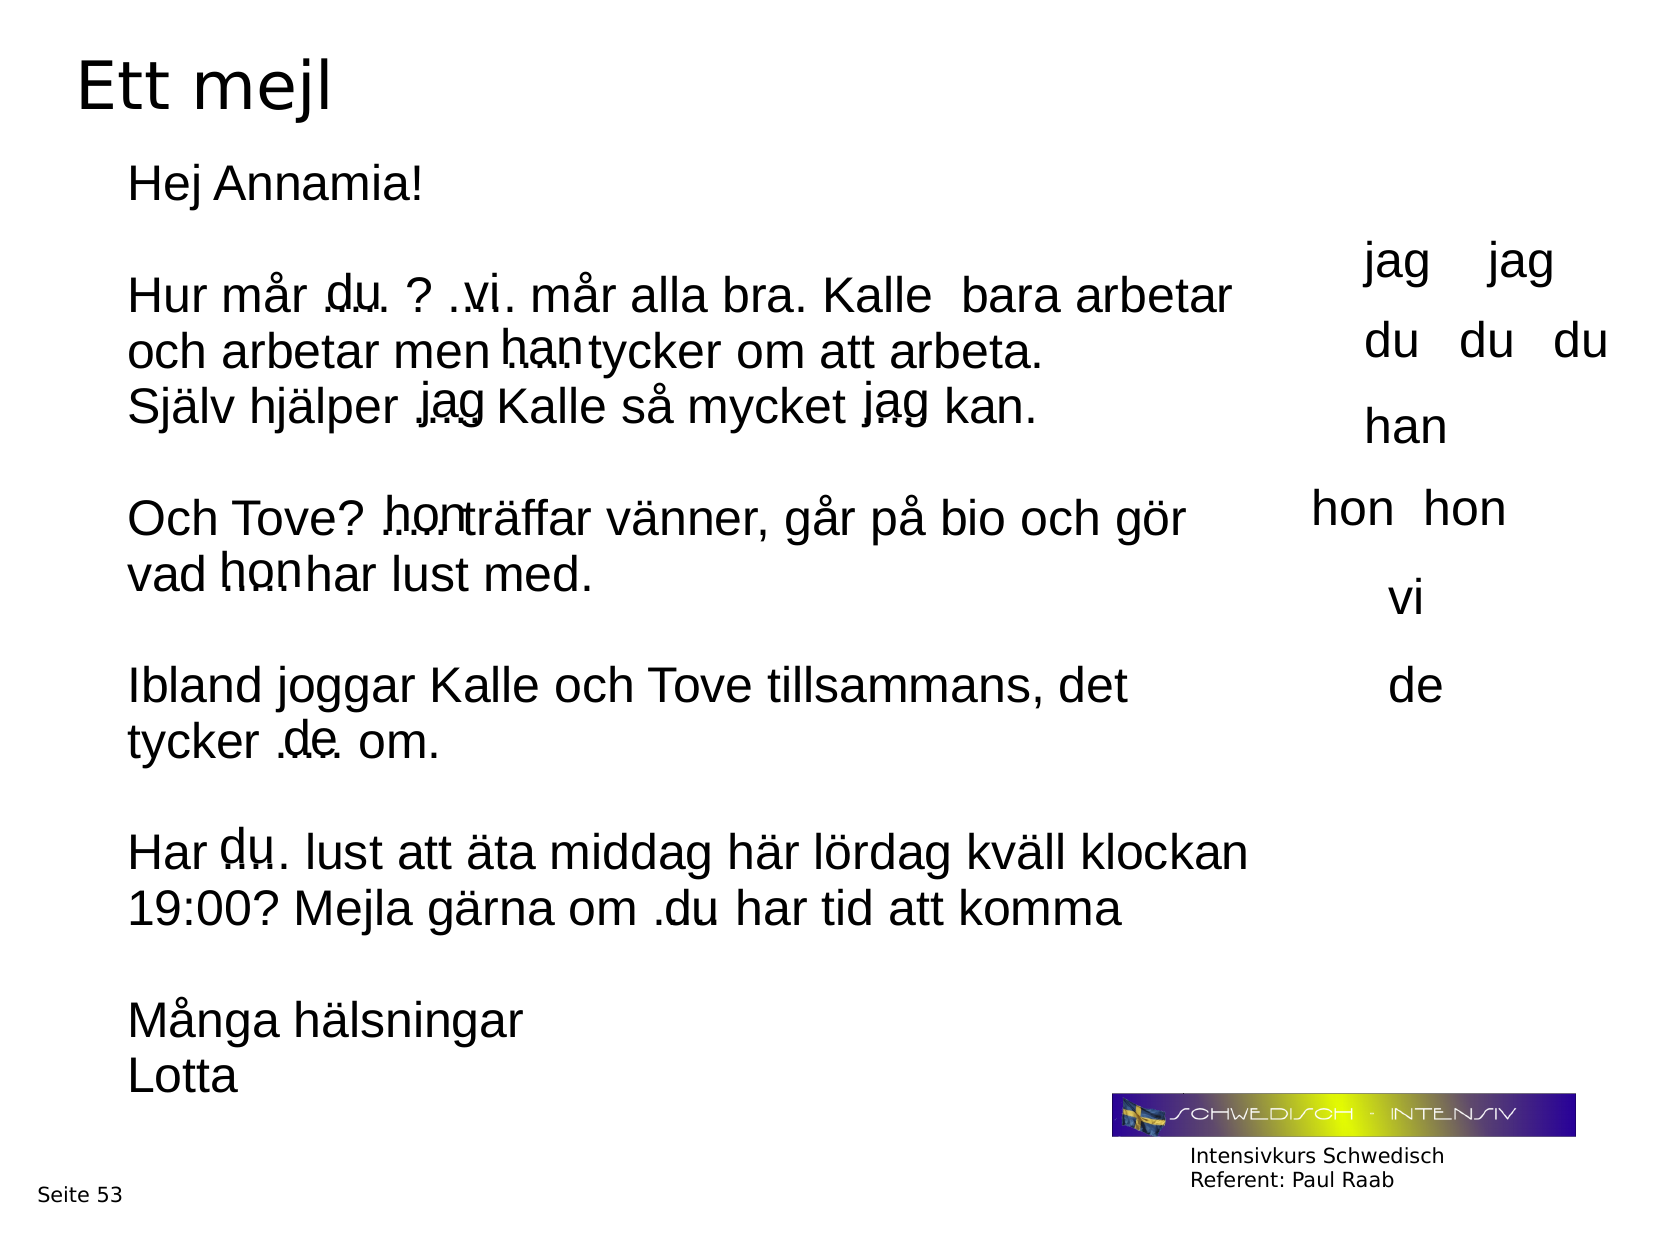

Ett mejl
Hej Annamia!
Hur mår ..... ? ..... mår alla bra. Kalle bara arbetar och arbetar men ..... tycker om att arbeta.
Själv hjälper ..... Kalle så mycket ..... kan.
Och Tove? ..... träffar vänner, går på bio och gör vad ..... har lust med.
Ibland joggar Kalle och Tove tillsammans, det tycker ..... om.
Har ..... lust att äta middag här lördag kväll klockan 19:00? Mejla gärna om ..... har tid att komma
Många hälsningar
Lotta
jag
jag
du
vi
du
du
du
han
jag
jag
han
hon
hon
hon
hon
vi
de
de
du
du